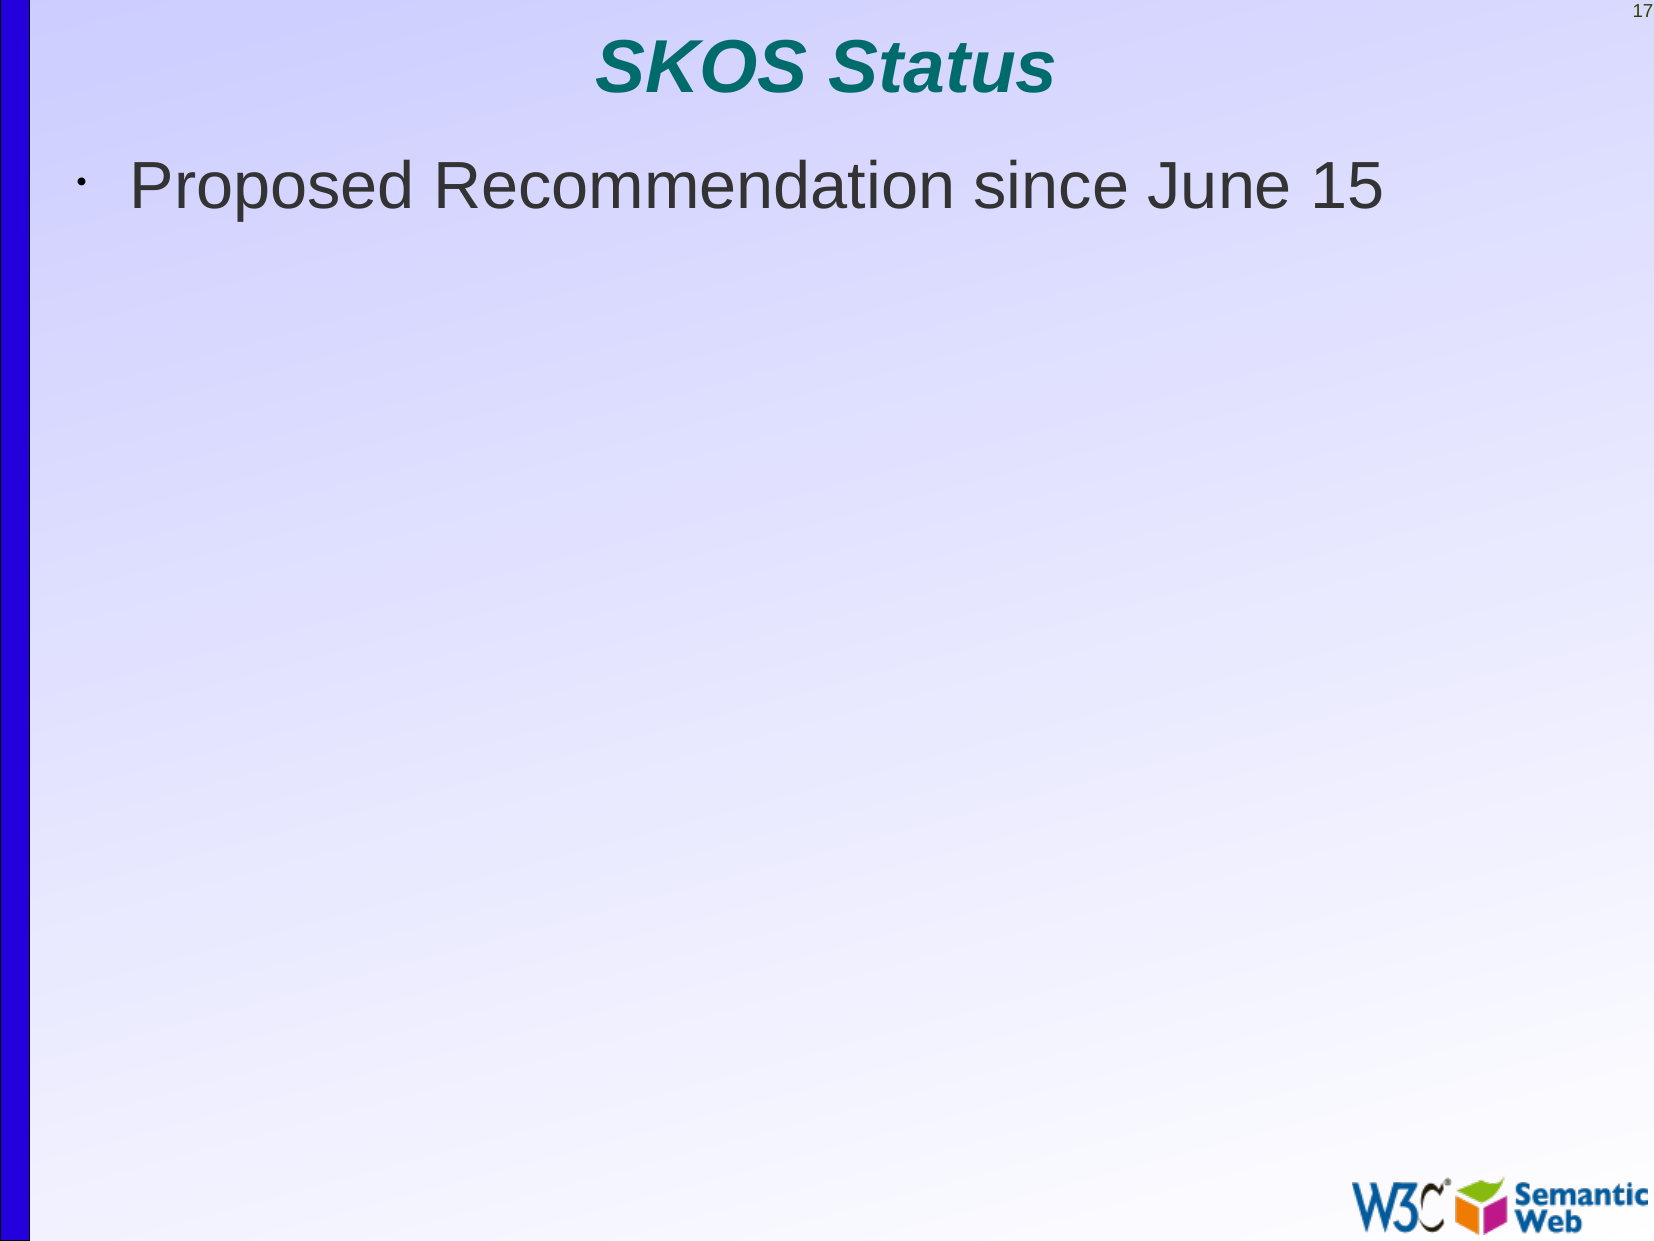

# SKOS Status
Proposed Recommendation since June 15